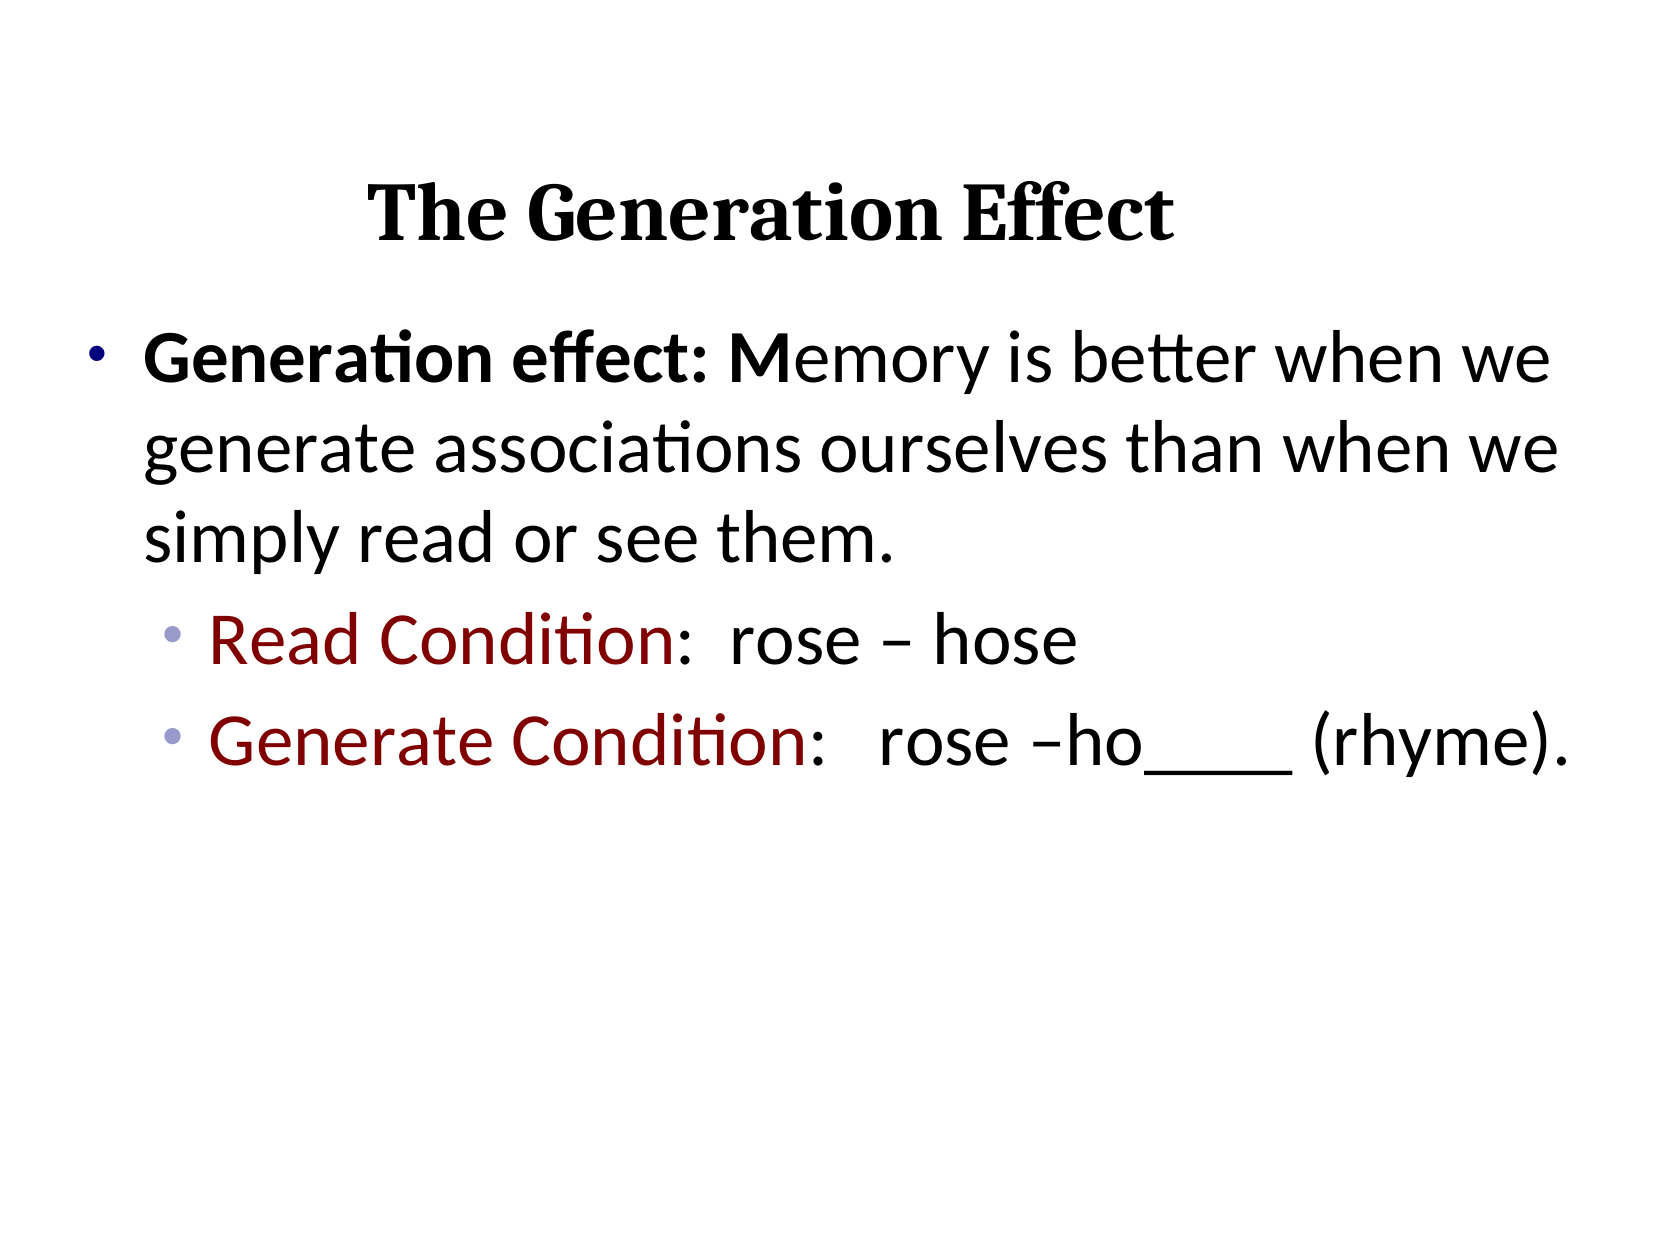

# The Generation Effect
Generation effect: Memory is better when we generate associations ourselves than when we simply read or see them.
Read Condition: rose – hose
Generate Condition: rose –ho____ (rhyme).